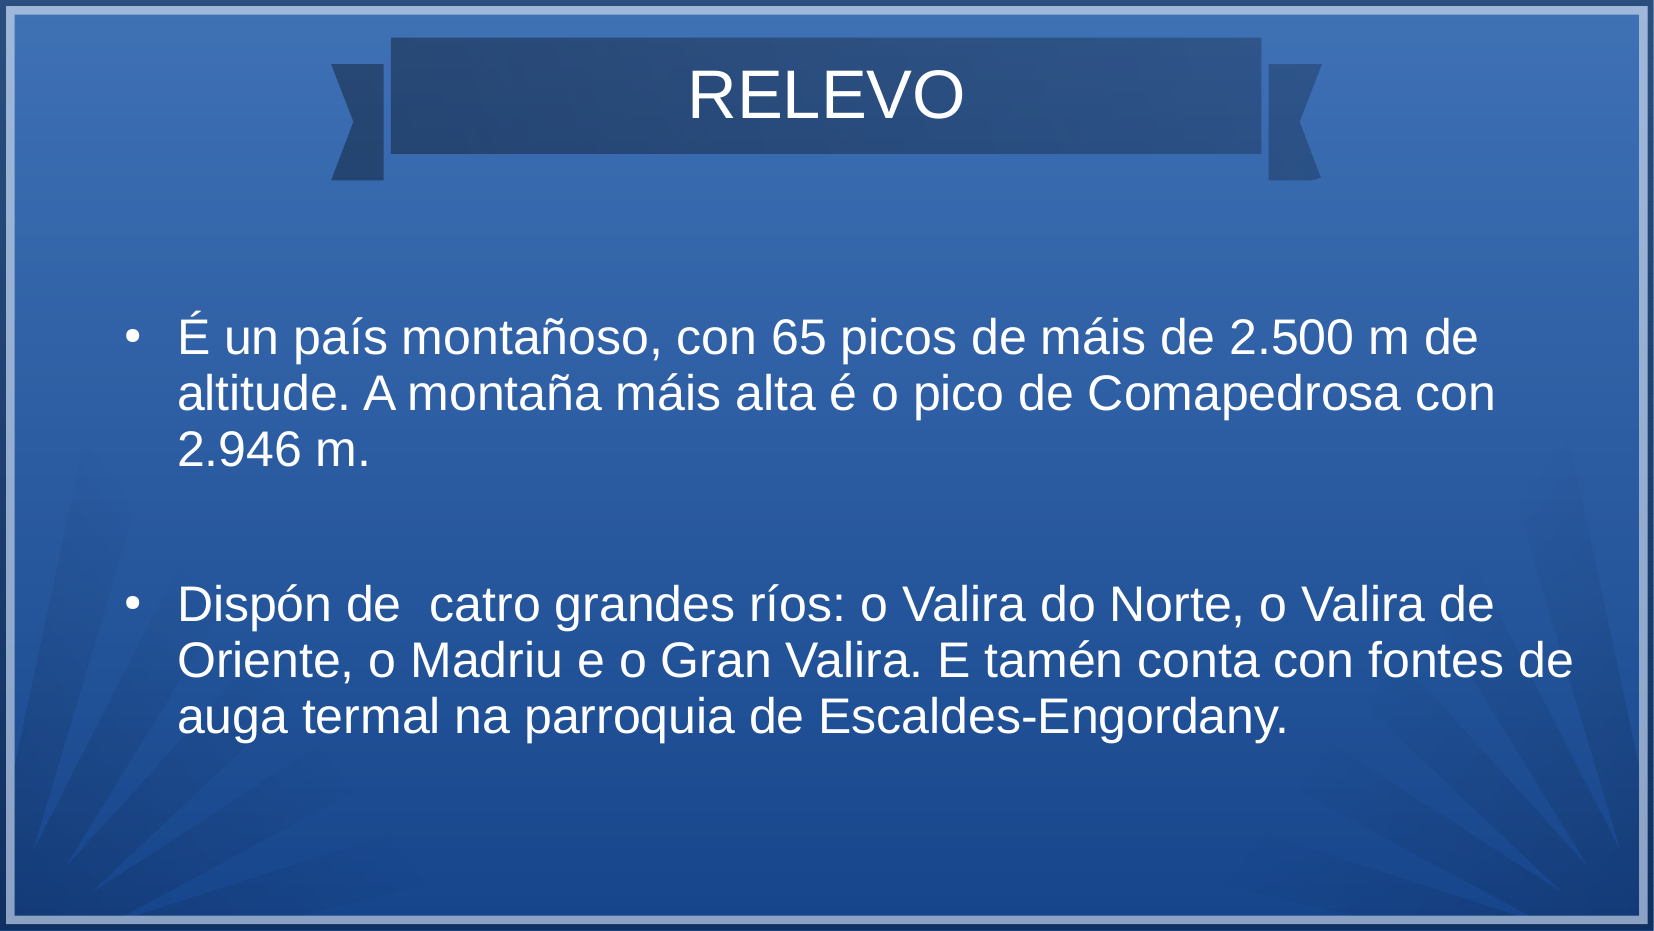

# RELEVO
É un país montañoso, con 65 picos de máis de 2.500 m de altitude. A montaña máis alta é o pico de Comapedrosa con 2.946 m.
Dispón de catro grandes ríos: o Valira do Norte, o Valira de Oriente, o Madriu e o Gran Valira. E tamén conta con fontes de auga termal na parroquia de Escaldes-Engordany.